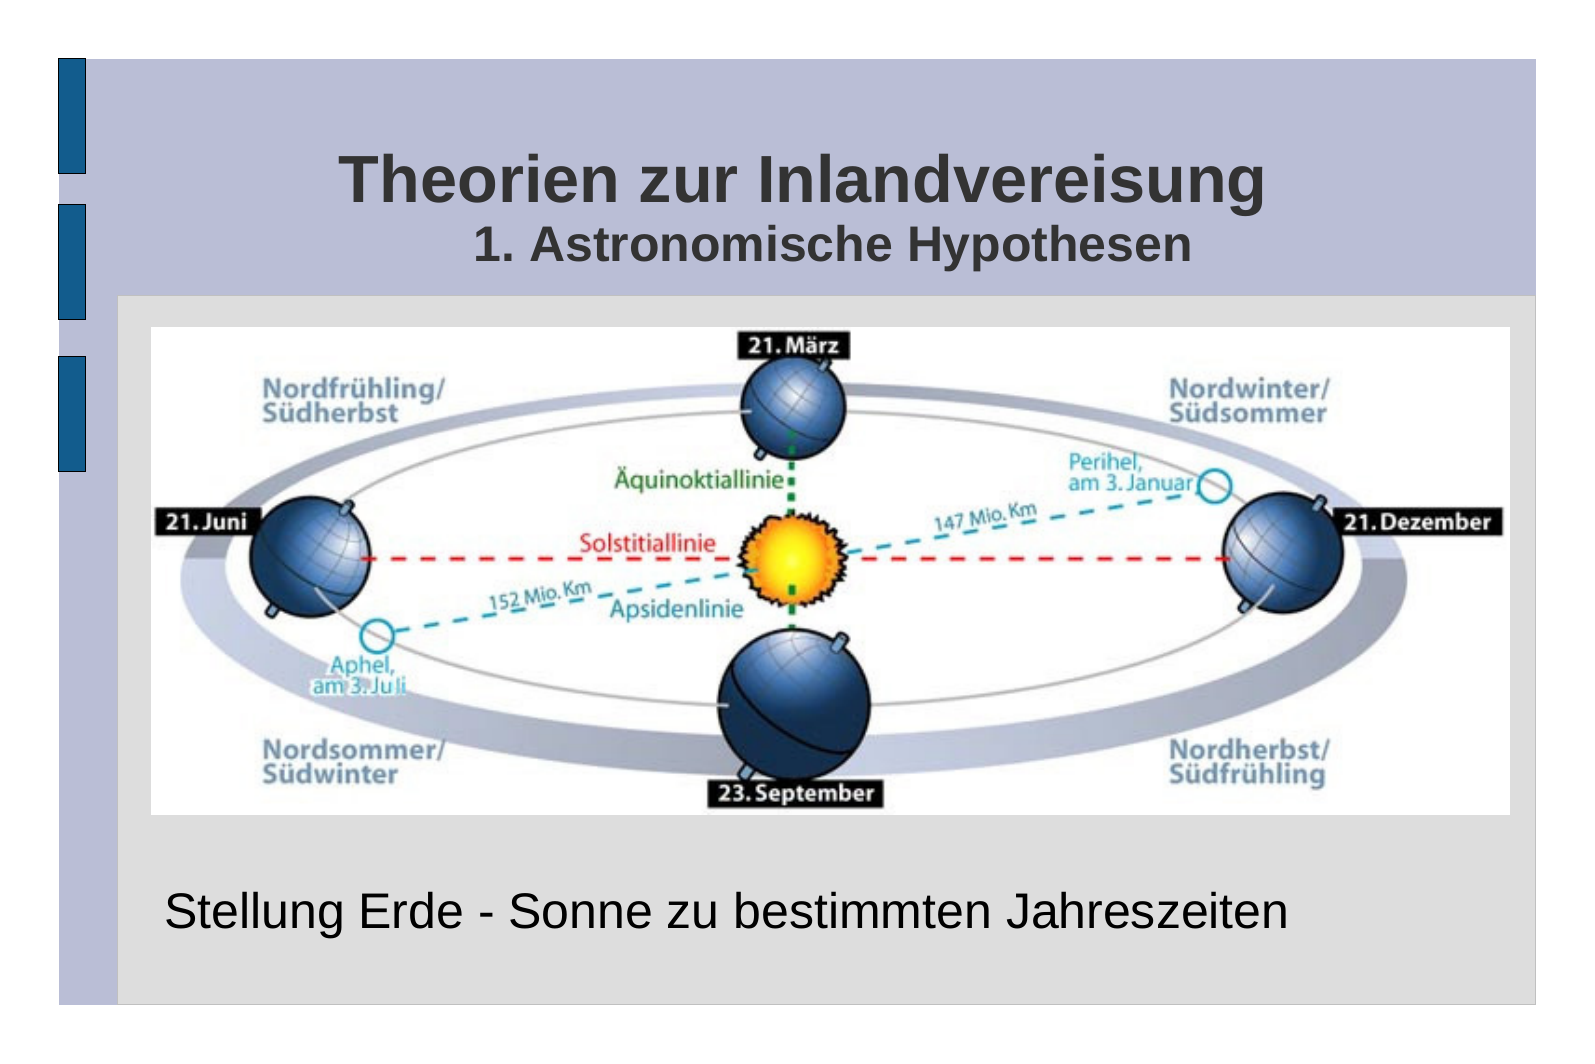

# Theorien zur Inlandvereisung 1. Astronomische Hypothesen
Stellung Erde - Sonne zu bestimmten Jahreszeiten